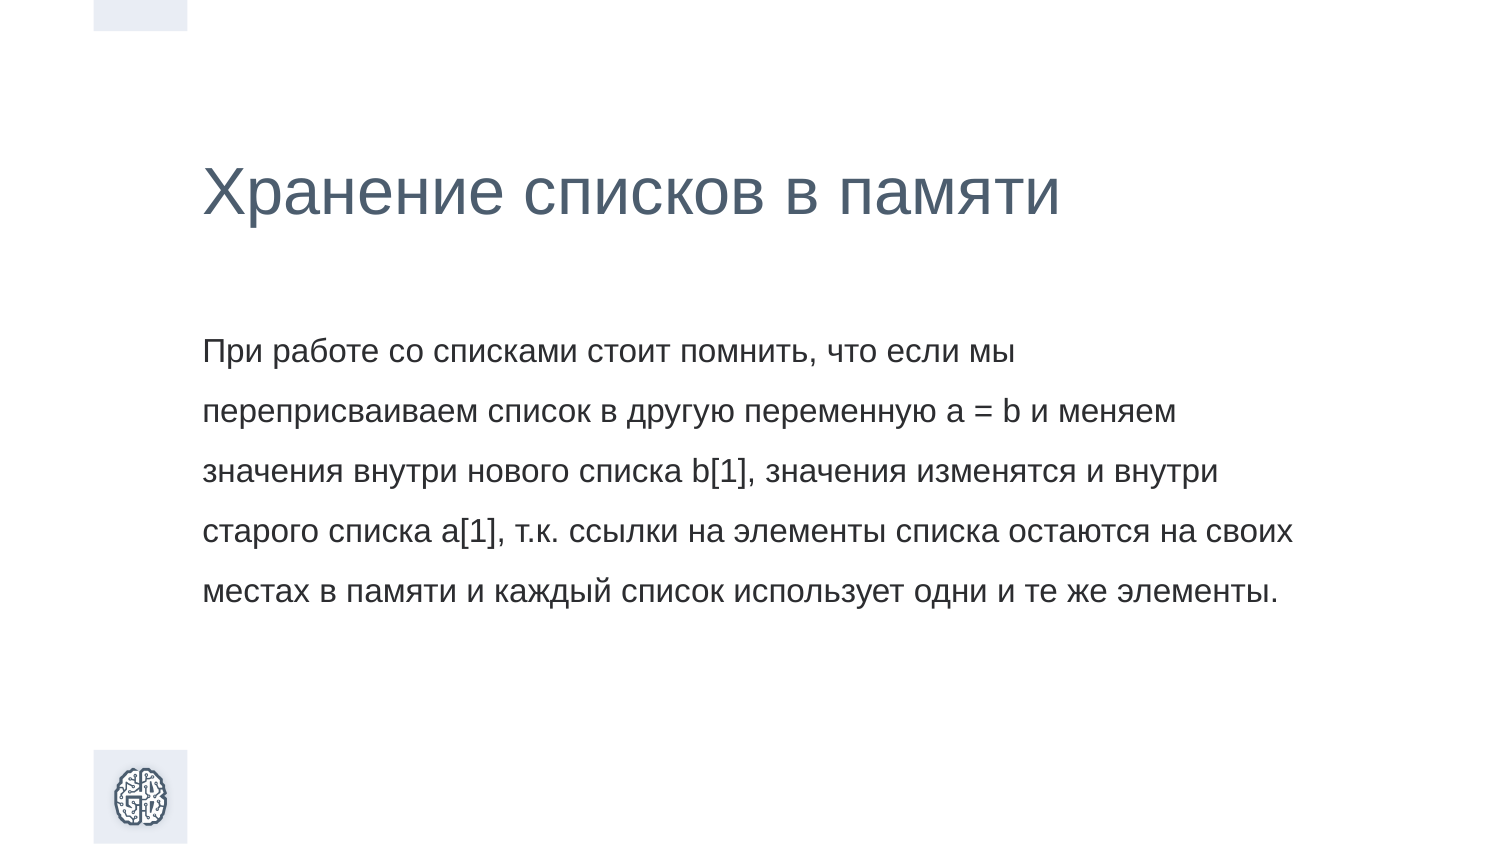

Хранение списков в памяти
При работе со списками стоит помнить, что если мы переприсваиваем список в другую переменную a = b и меняем значения внутри нового списка b[1], значения изменятся и внутри старого списка a[1], т.к. ссылки на элементы списка остаются на своих местах в памяти и каждый список использует одни и те же элементы.